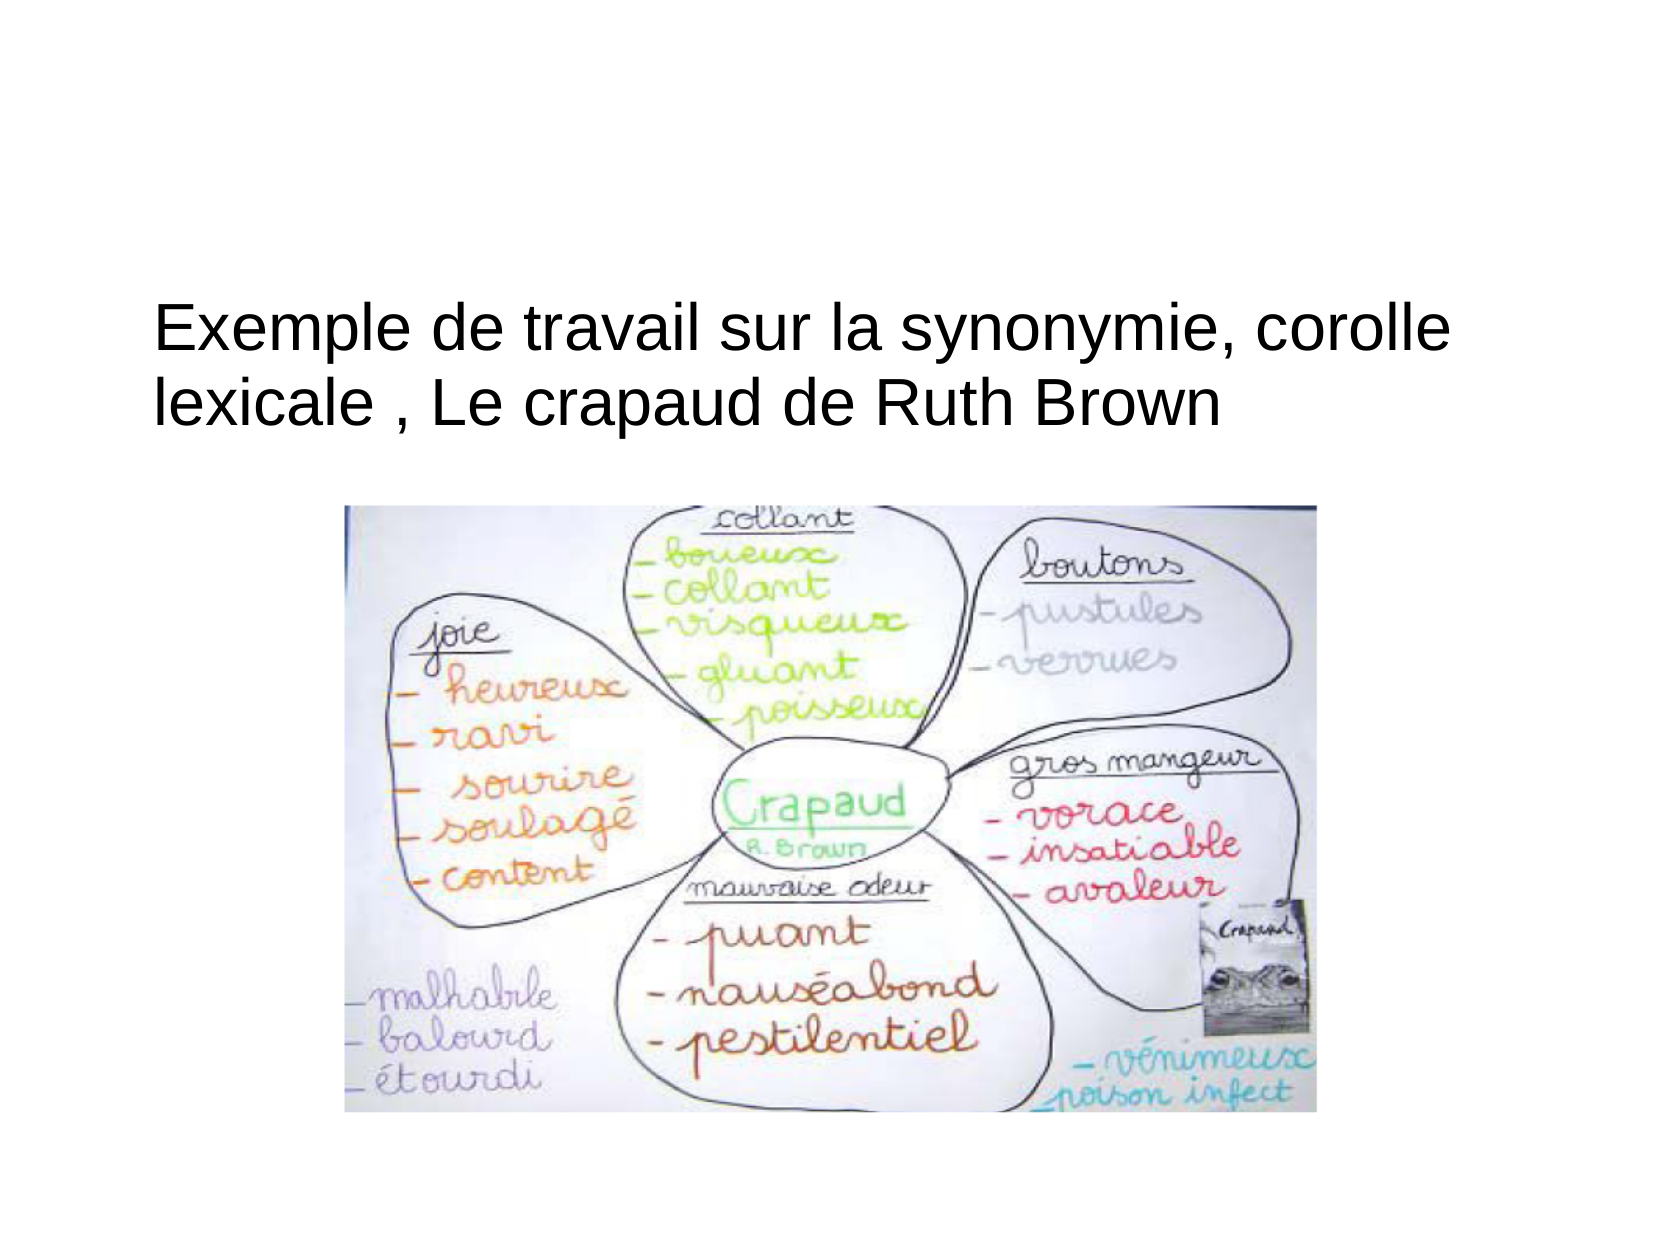

#
Exemple de travail sur la synonymie, corolle lexicale , Le crapaud de Ruth Brown